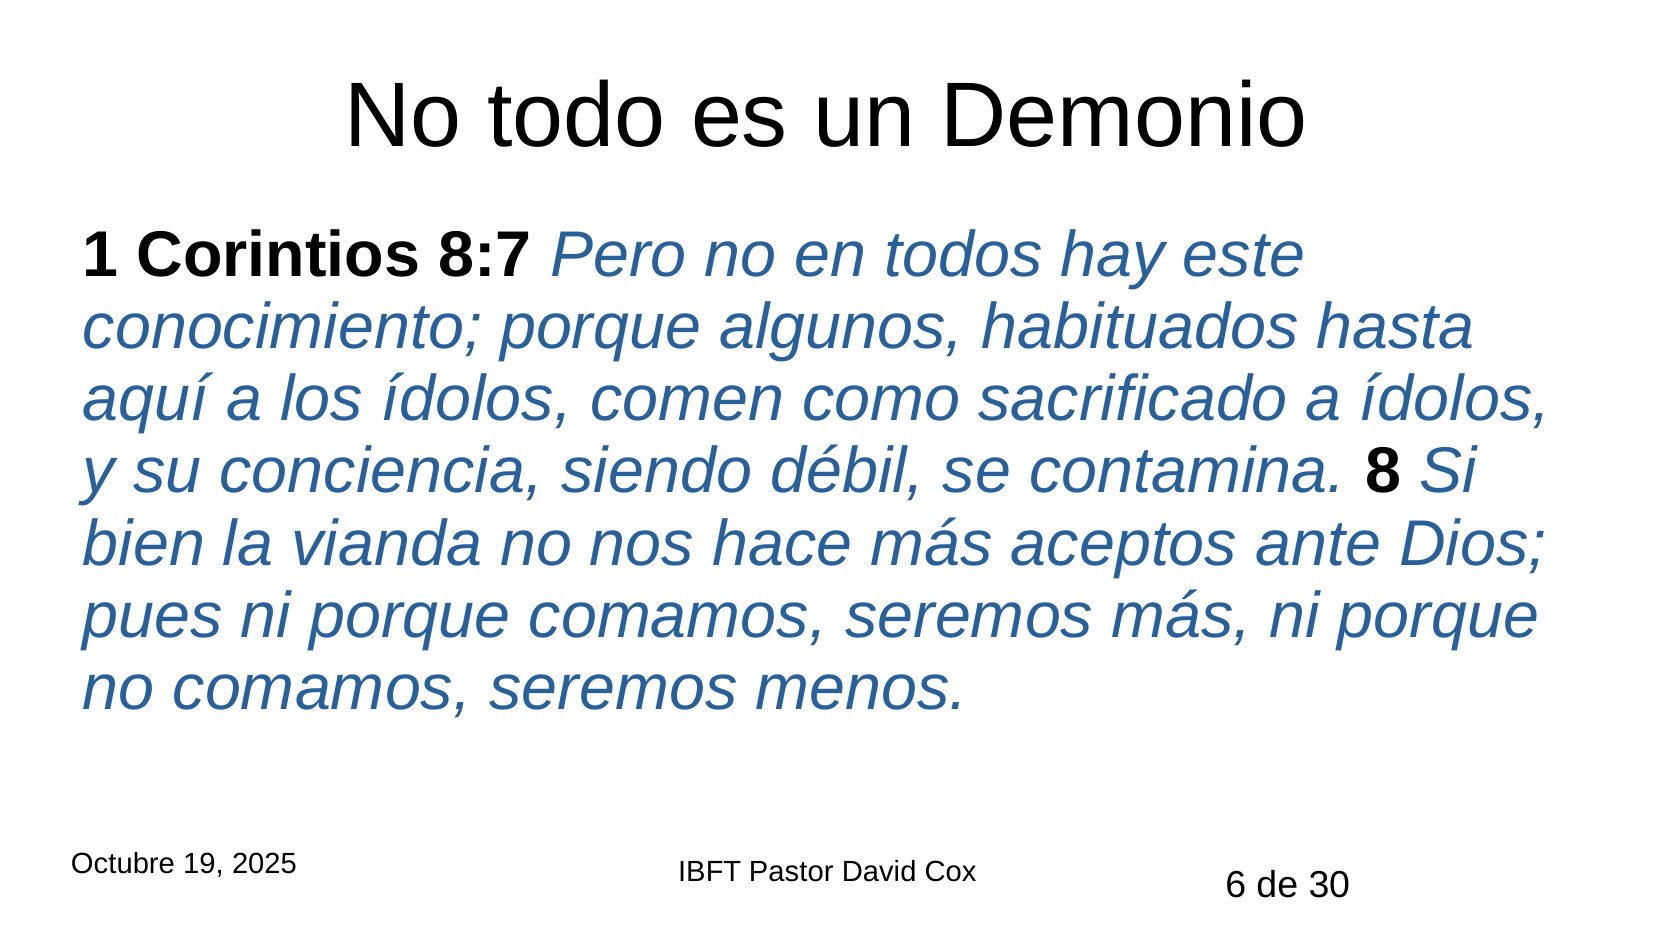

# No todo es un Demonio
1 Corintios 8:7 Pero no en todos hay este conocimiento; porque algunos, habituados hasta aquí a los ídolos, comen como sacrificado a ídolos, y su conciencia, siendo débil, se contamina. 8 Si bien la vianda no nos hace más aceptos ante Dios; pues ni porque comamos, seremos más, ni porque no comamos, seremos menos.
Octubre 19, 2025
octubre 19, 2025
no invites a demonios
6
IBFT Pastor David Cox
 de 30